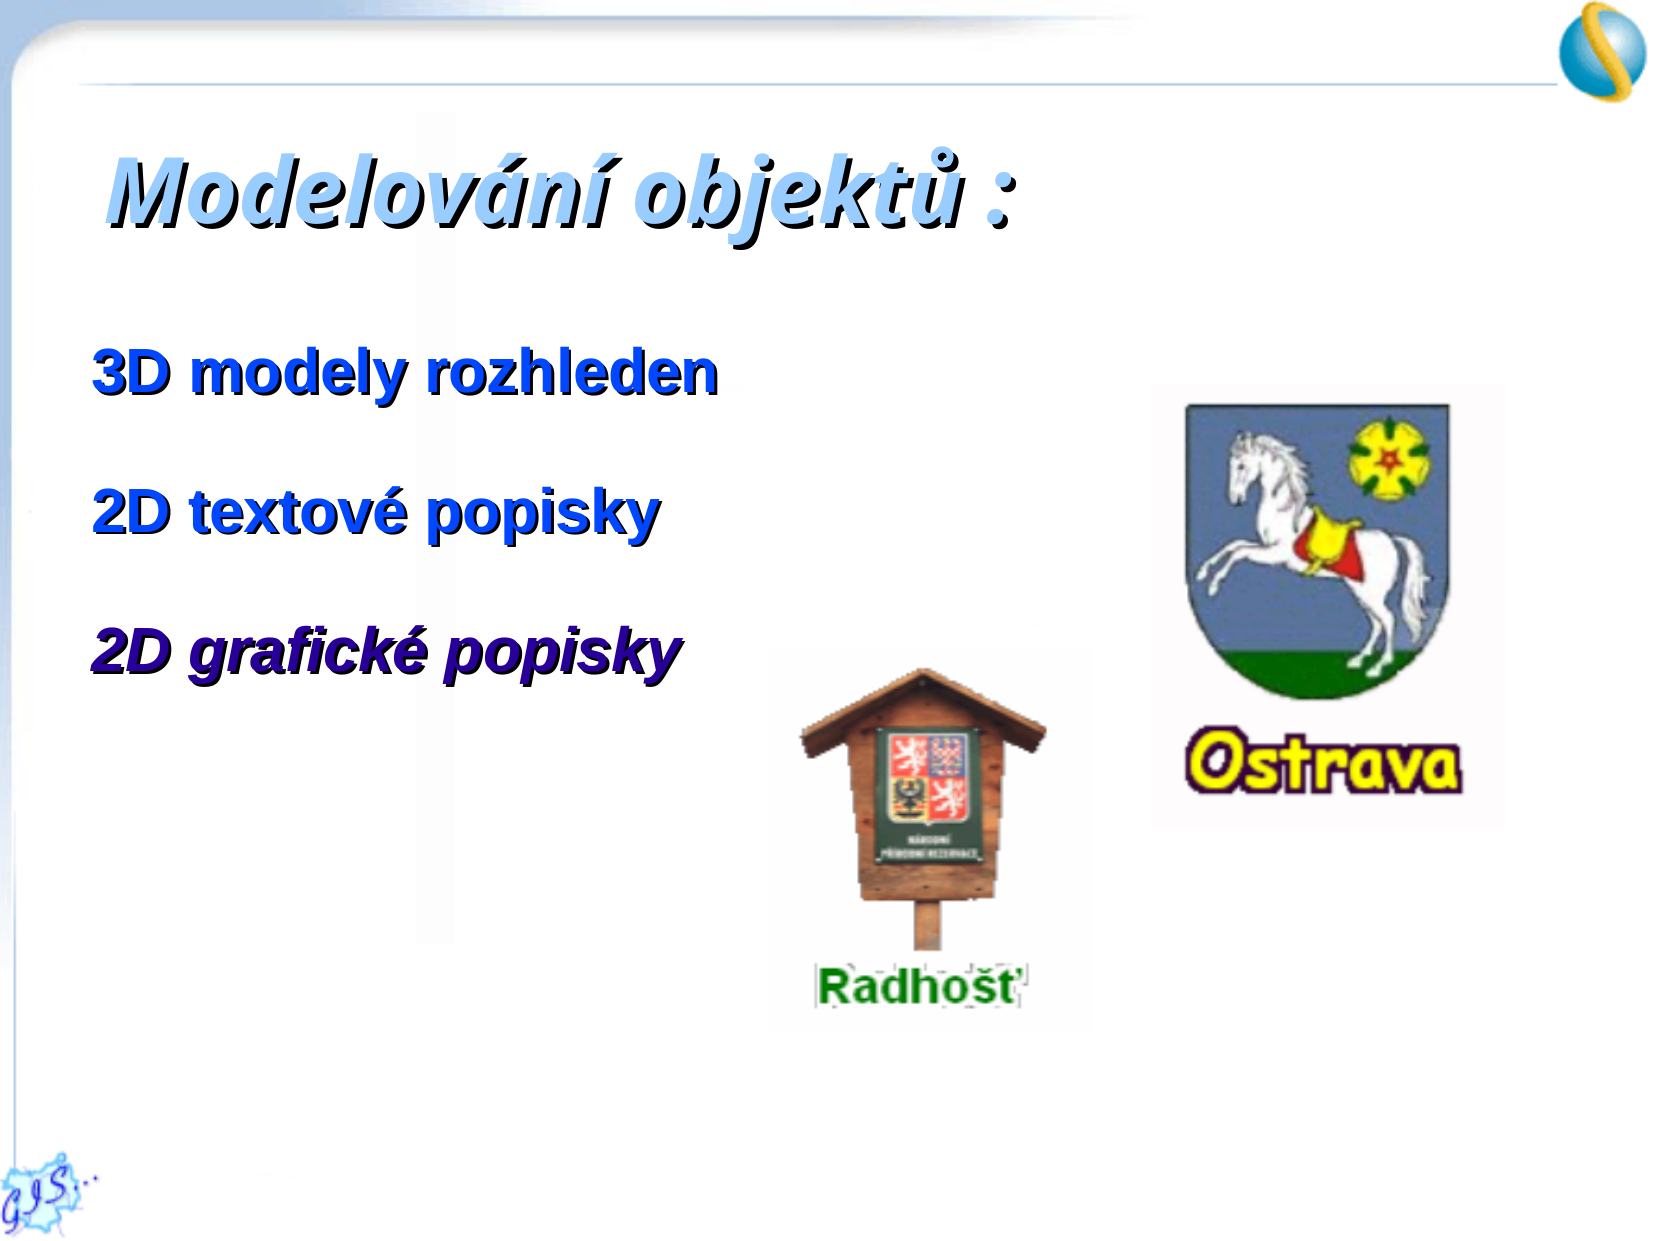

Modelování objektů :
 3D modely rozhleden
 2D textové popisky
 2D grafické popisky